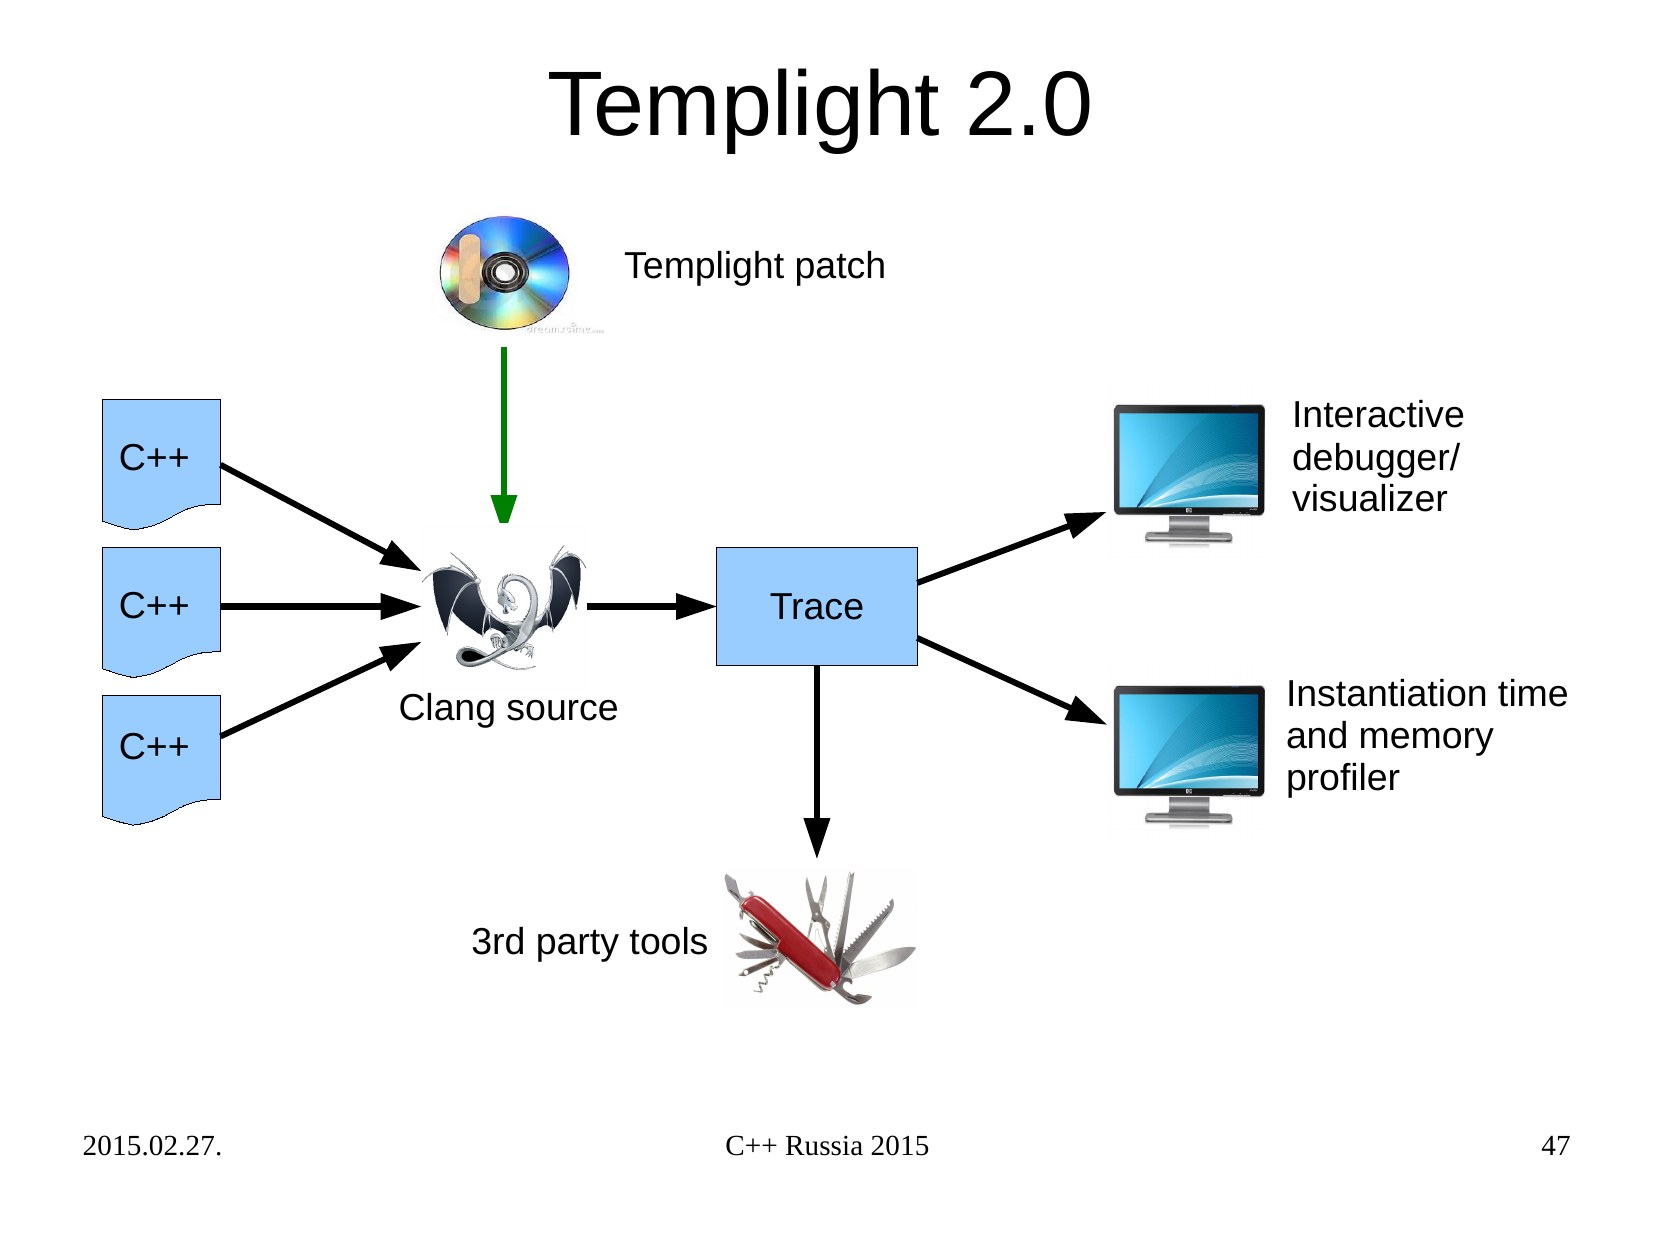

# Templight 2.0
Templight patch
Interactive
debugger/
visualizer
C++
Trace
C++
Instantiation time
and memory
profiler
Clang source
C++
3rd party tools
2015.02.27.
C++ Russia 2015
47